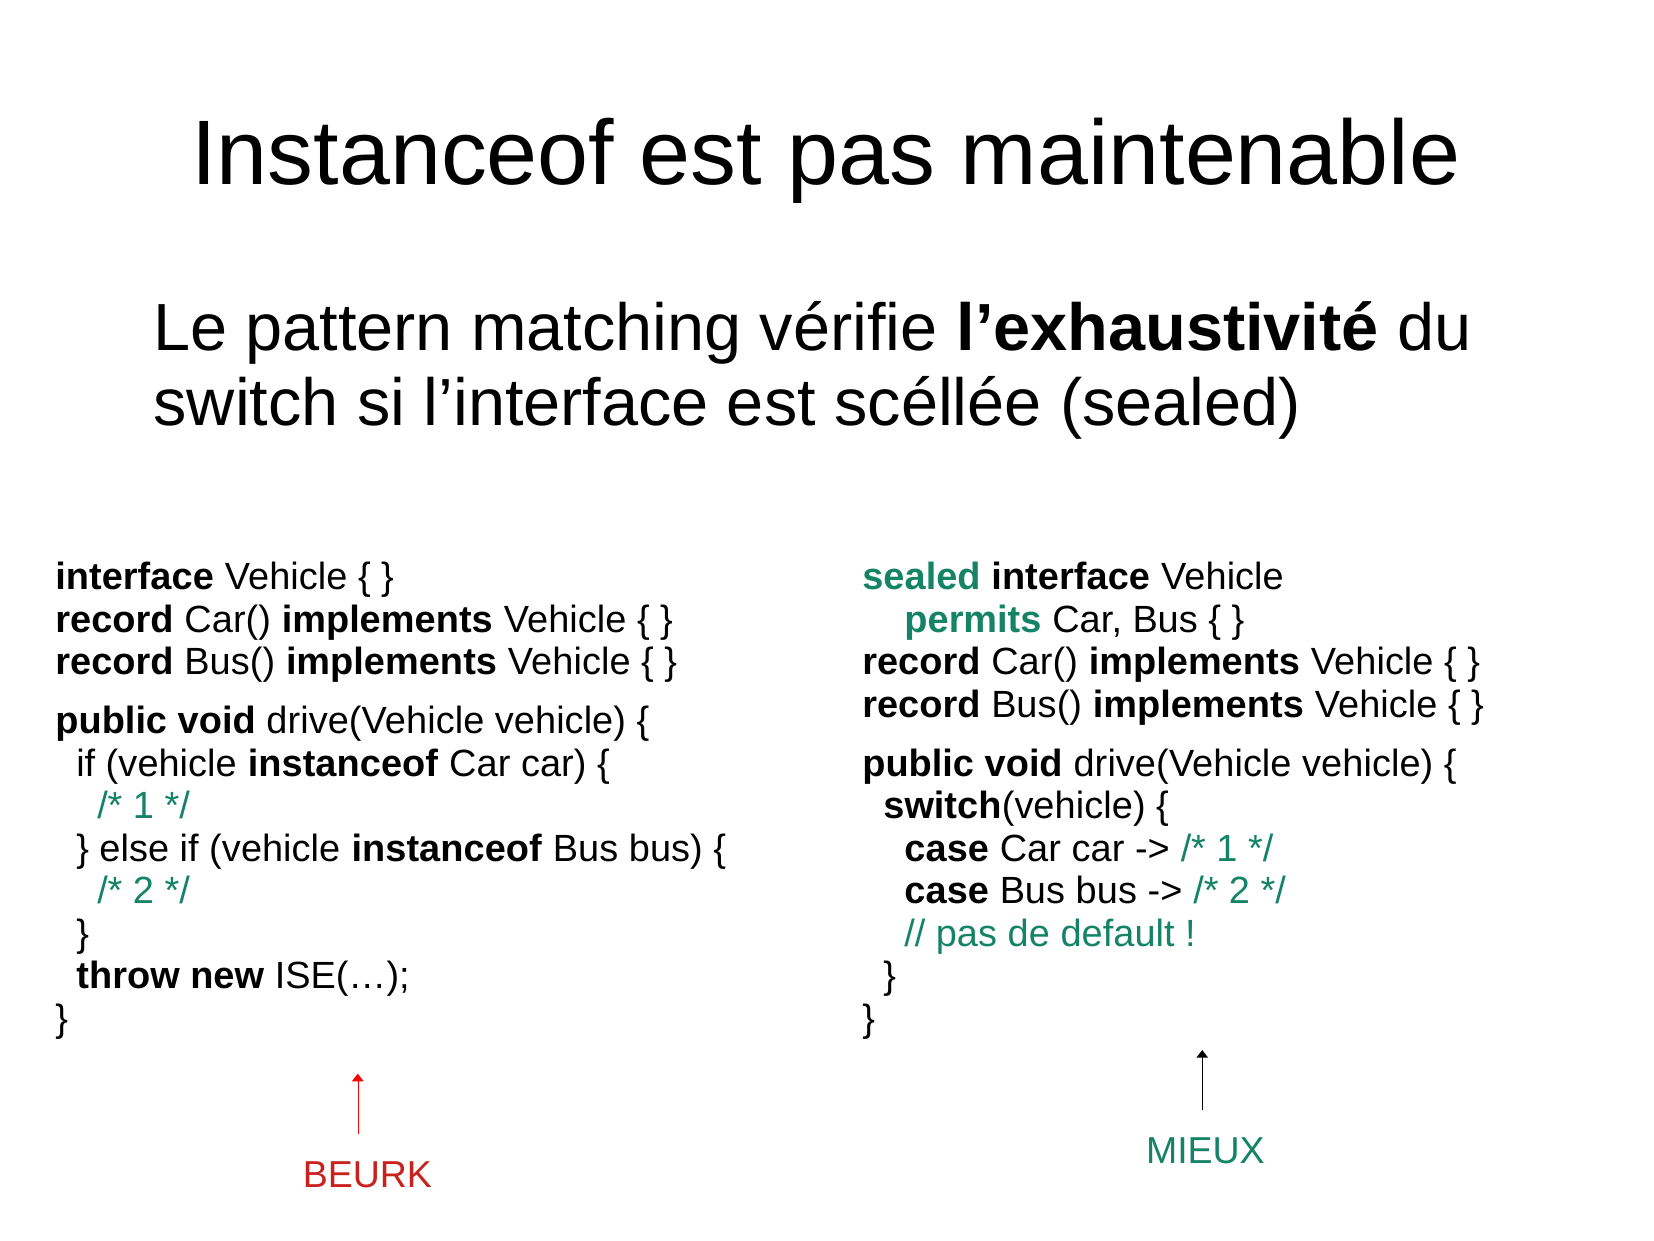

# Instanceof est pas maintenable
Le pattern matching vérifie l’exhaustivité du switch si l’interface est scéllée (sealed)
interface Vehicle { }
record Car() implements Vehicle { }
record Bus() implements Vehicle { }
public void drive(Vehicle vehicle) {
 if (vehicle instanceof Car car) {
 /* 1 */
 } else if (vehicle instanceof Bus bus) {
 /* 2 */
 }
 throw new ISE(…);
}
sealed interface Vehicle
 permits Car, Bus { }
record Car() implements Vehicle { }
record Bus() implements Vehicle { }
public void drive(Vehicle vehicle) {
 switch(vehicle) {
 case Car car -> /* 1 */
 case Bus bus -> /* 2 */
 // pas de default !
 }
}
MIEUX
BEURK